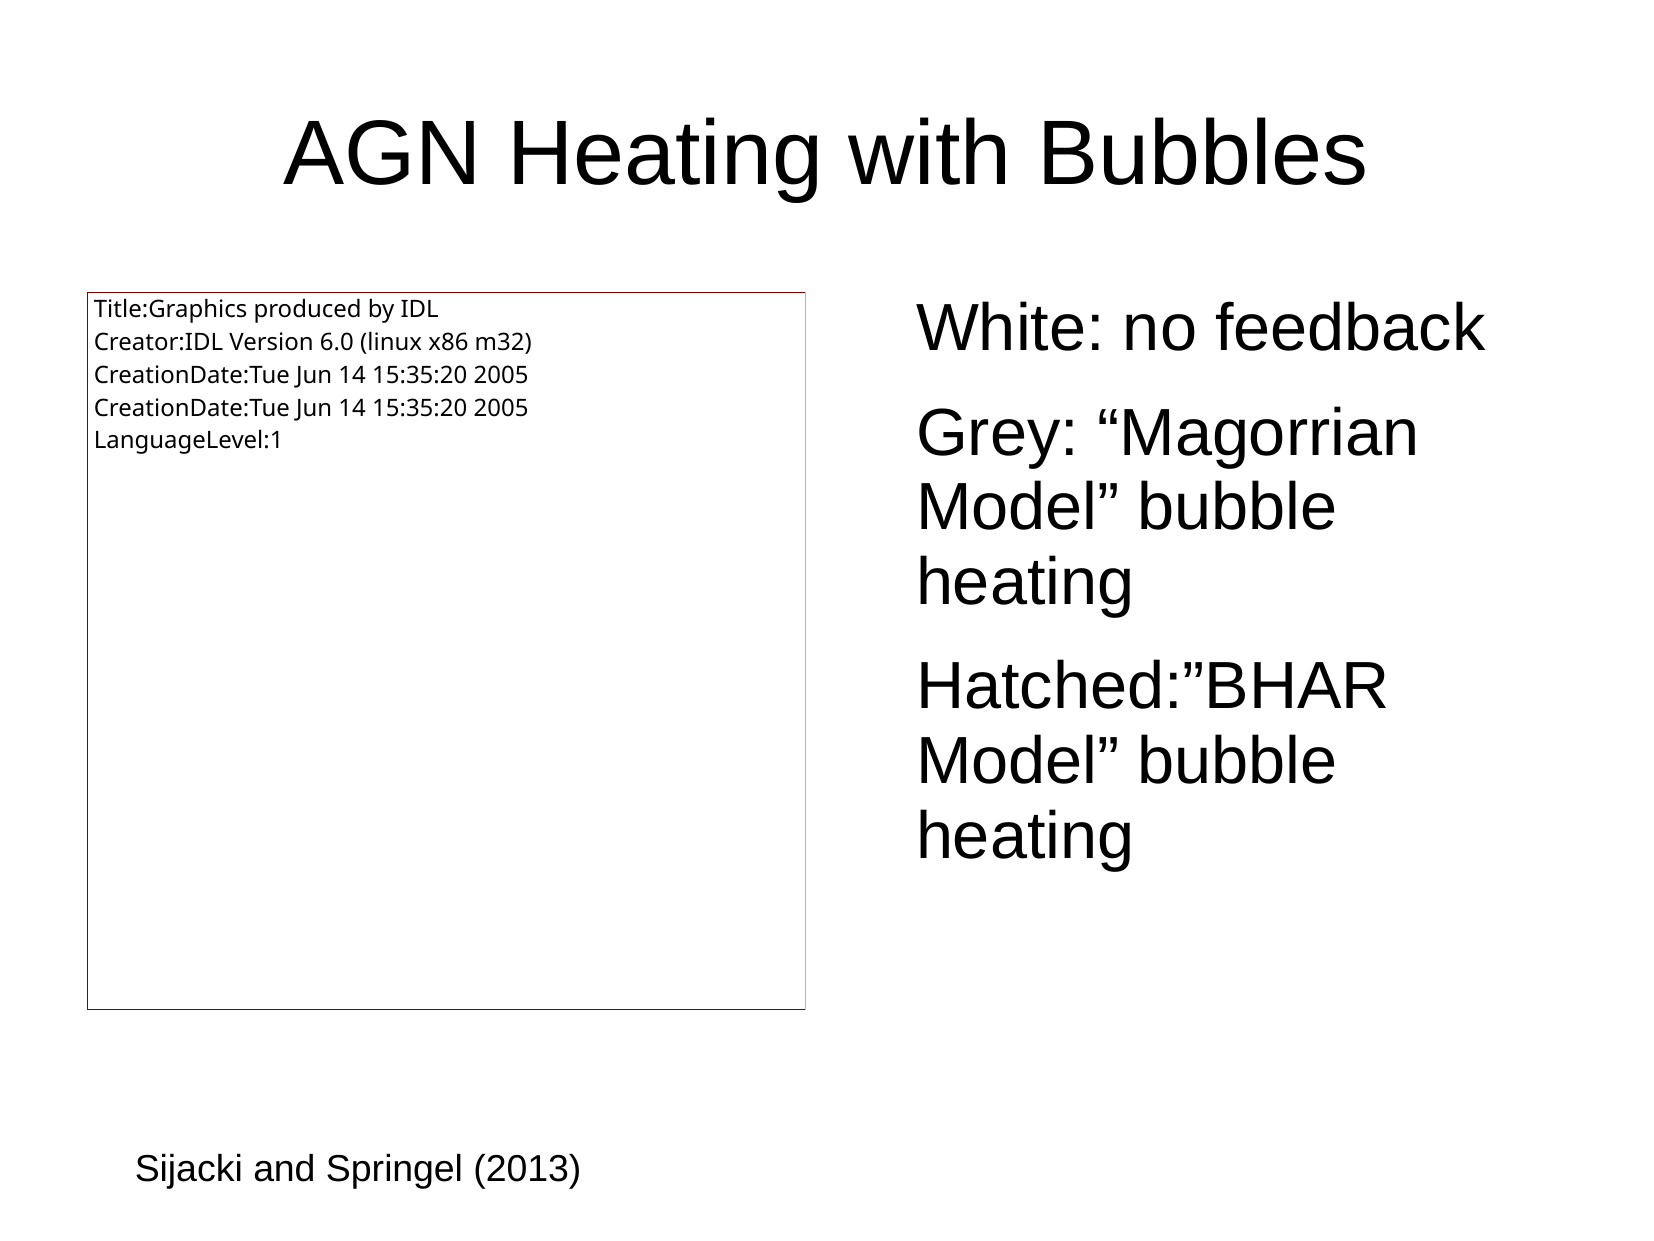

# AGN Heating with Bubbles
White: no feedback
Grey: “Magorrian Model” bubble heating
Hatched:”BHAR Model” bubble heating
Sijacki and Springel (2013)